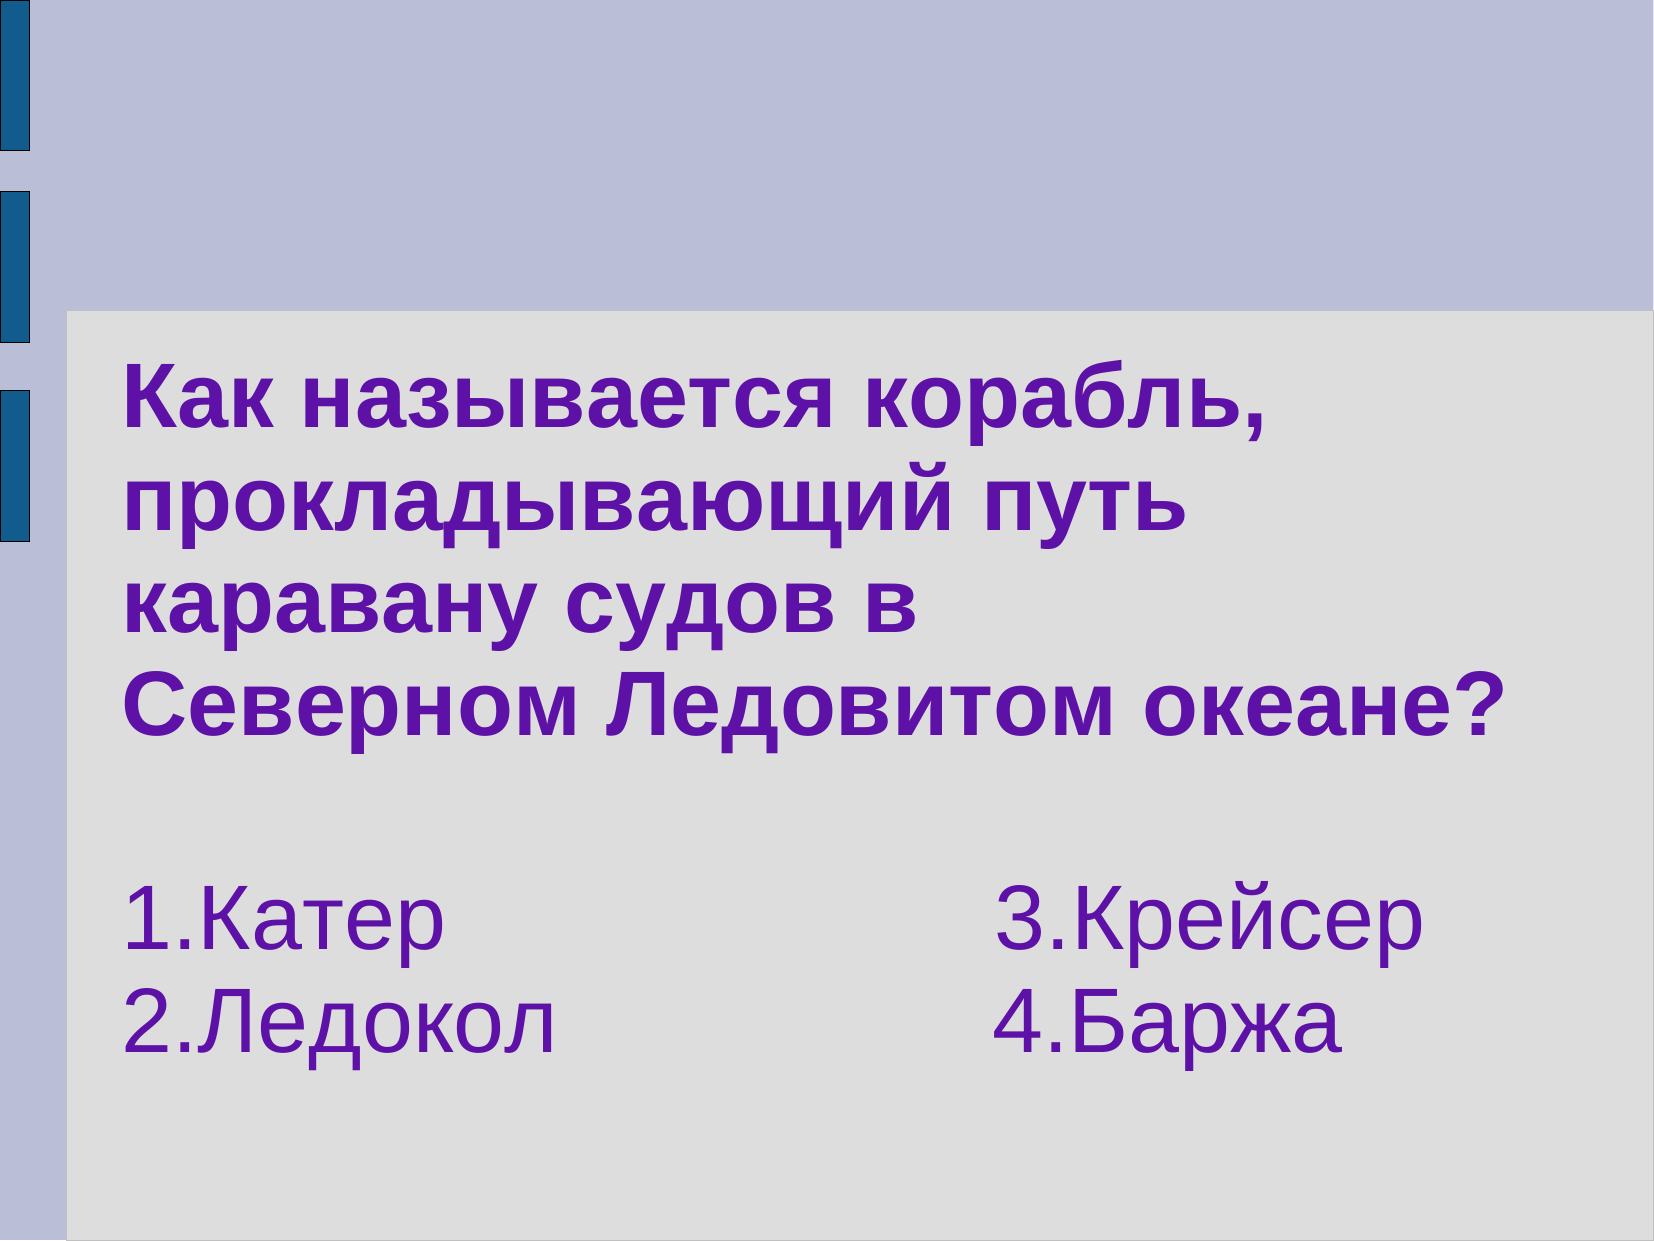

#
Как называется корабль, прокладывающий путь каравану судов в
Северном Ледовитом океане?
1.Катер			 3.Крейсер
2.Ледокол 		 4.Баржа